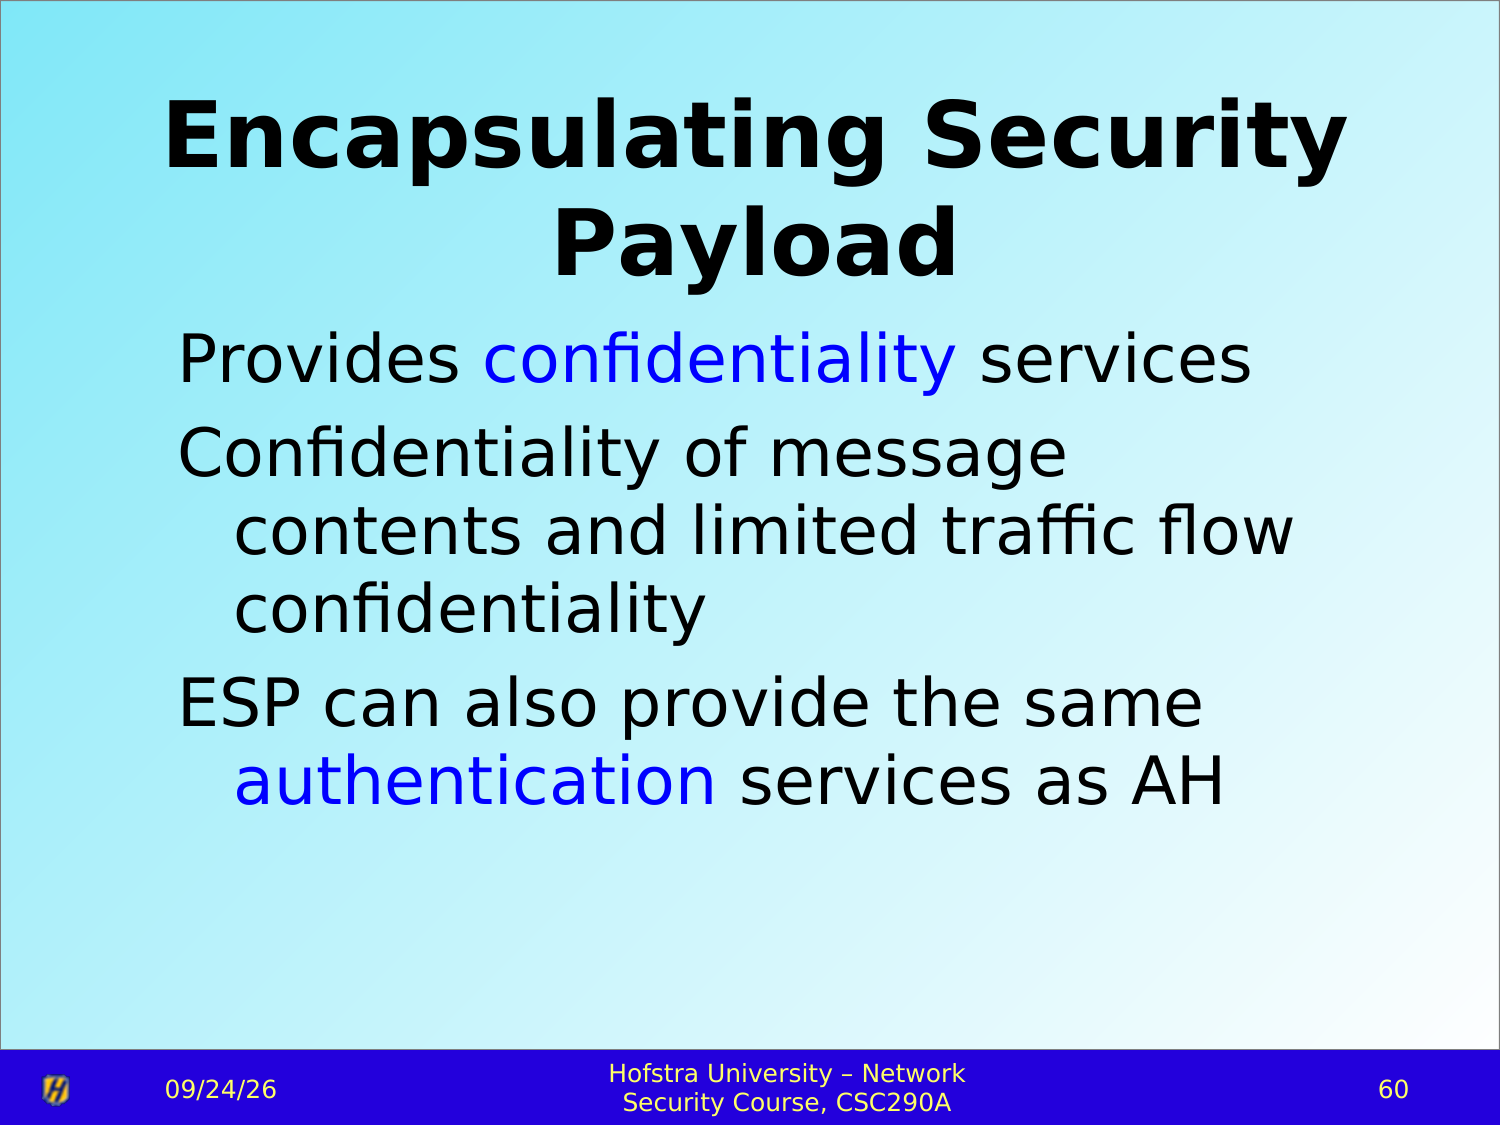

# Encapsulating Security Payload
Provides confidentiality services
Confidentiality of message contents and limited traffic flow confidentiality
ESP can also provide the same authentication services as AH
60